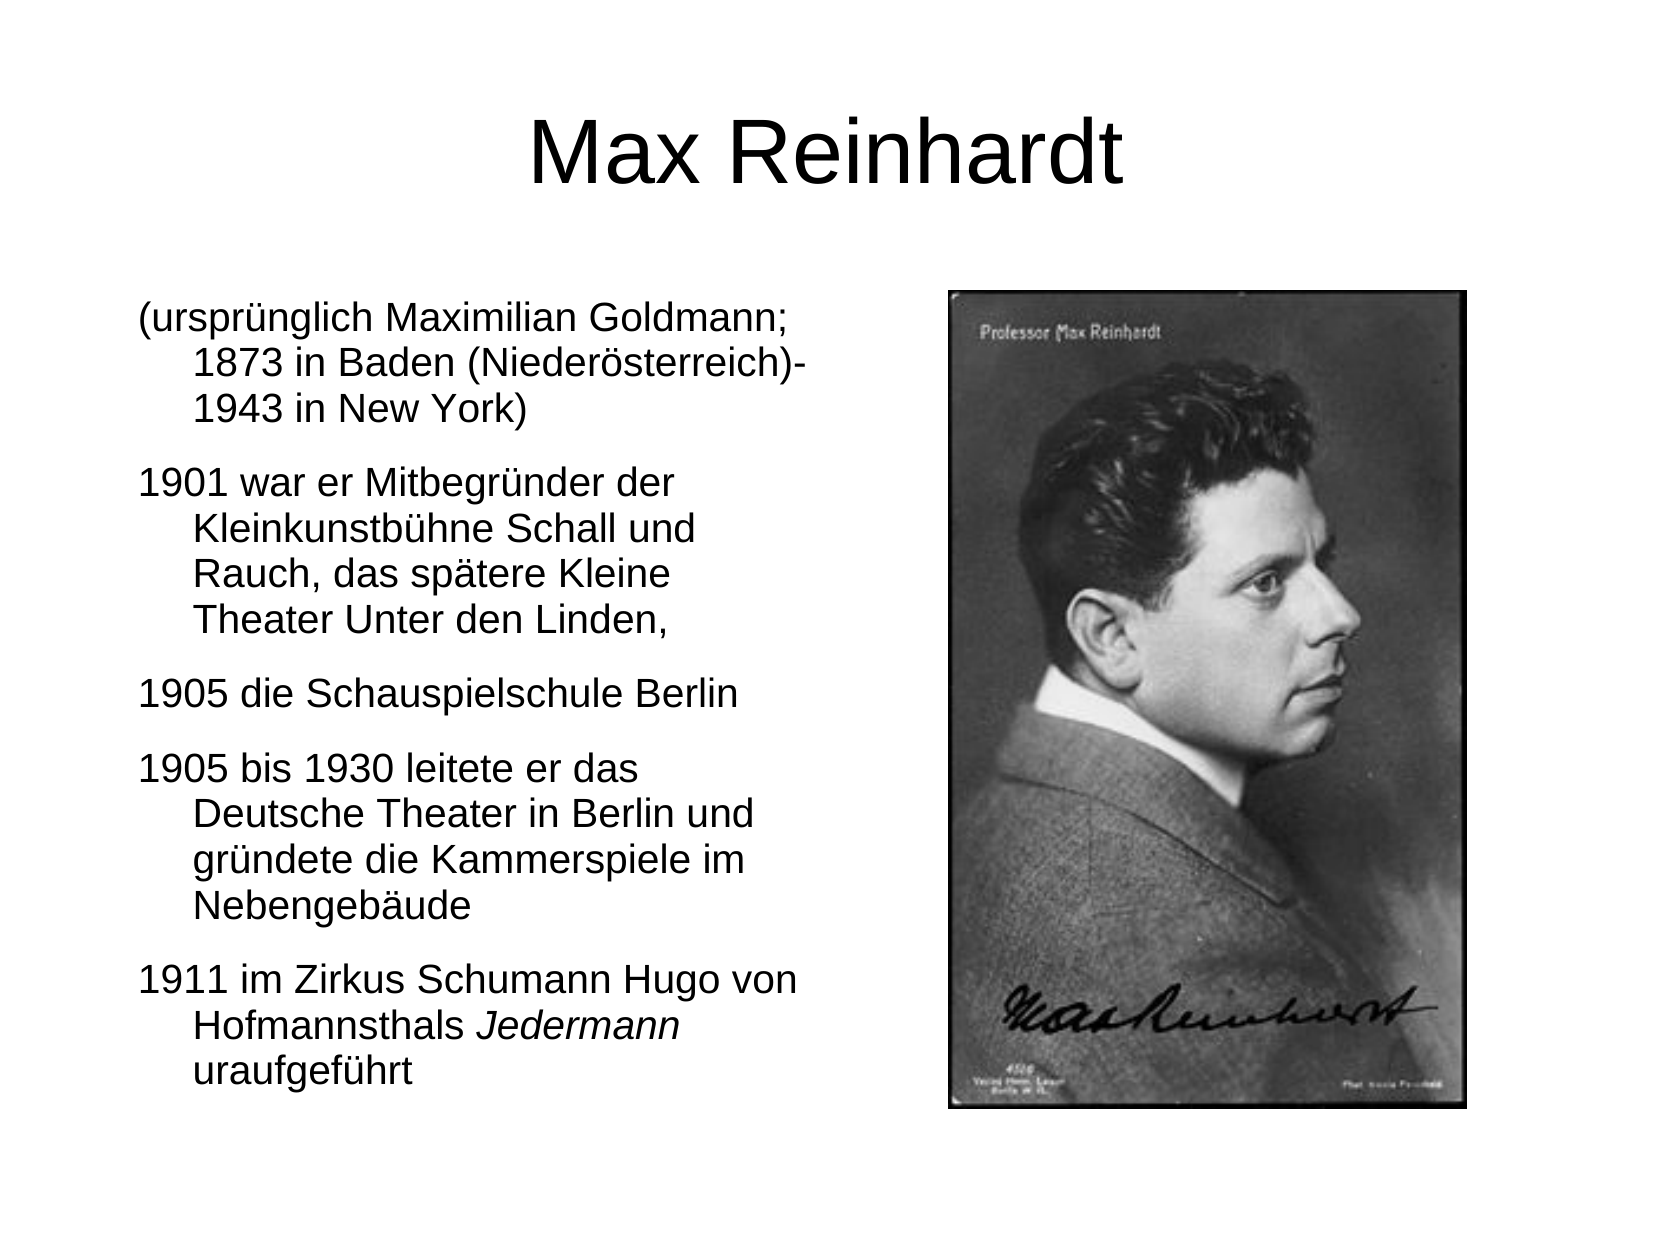

# Max Reinhardt
(ursprünglich Maximilian Goldmann; 1873 in Baden (Niederösterreich)- 1943 in New York)
1901 war er Mitbegründer der Kleinkunstbühne Schall und Rauch, das spätere Kleine Theater Unter den Linden,
1905 die Schauspielschule Berlin
1905 bis 1930 leitete er das Deutsche Theater in Berlin und gründete die Kammerspiele im Nebengebäude
1911 im Zirkus Schumann Hugo von Hofmannsthals Jedermann uraufgeführt